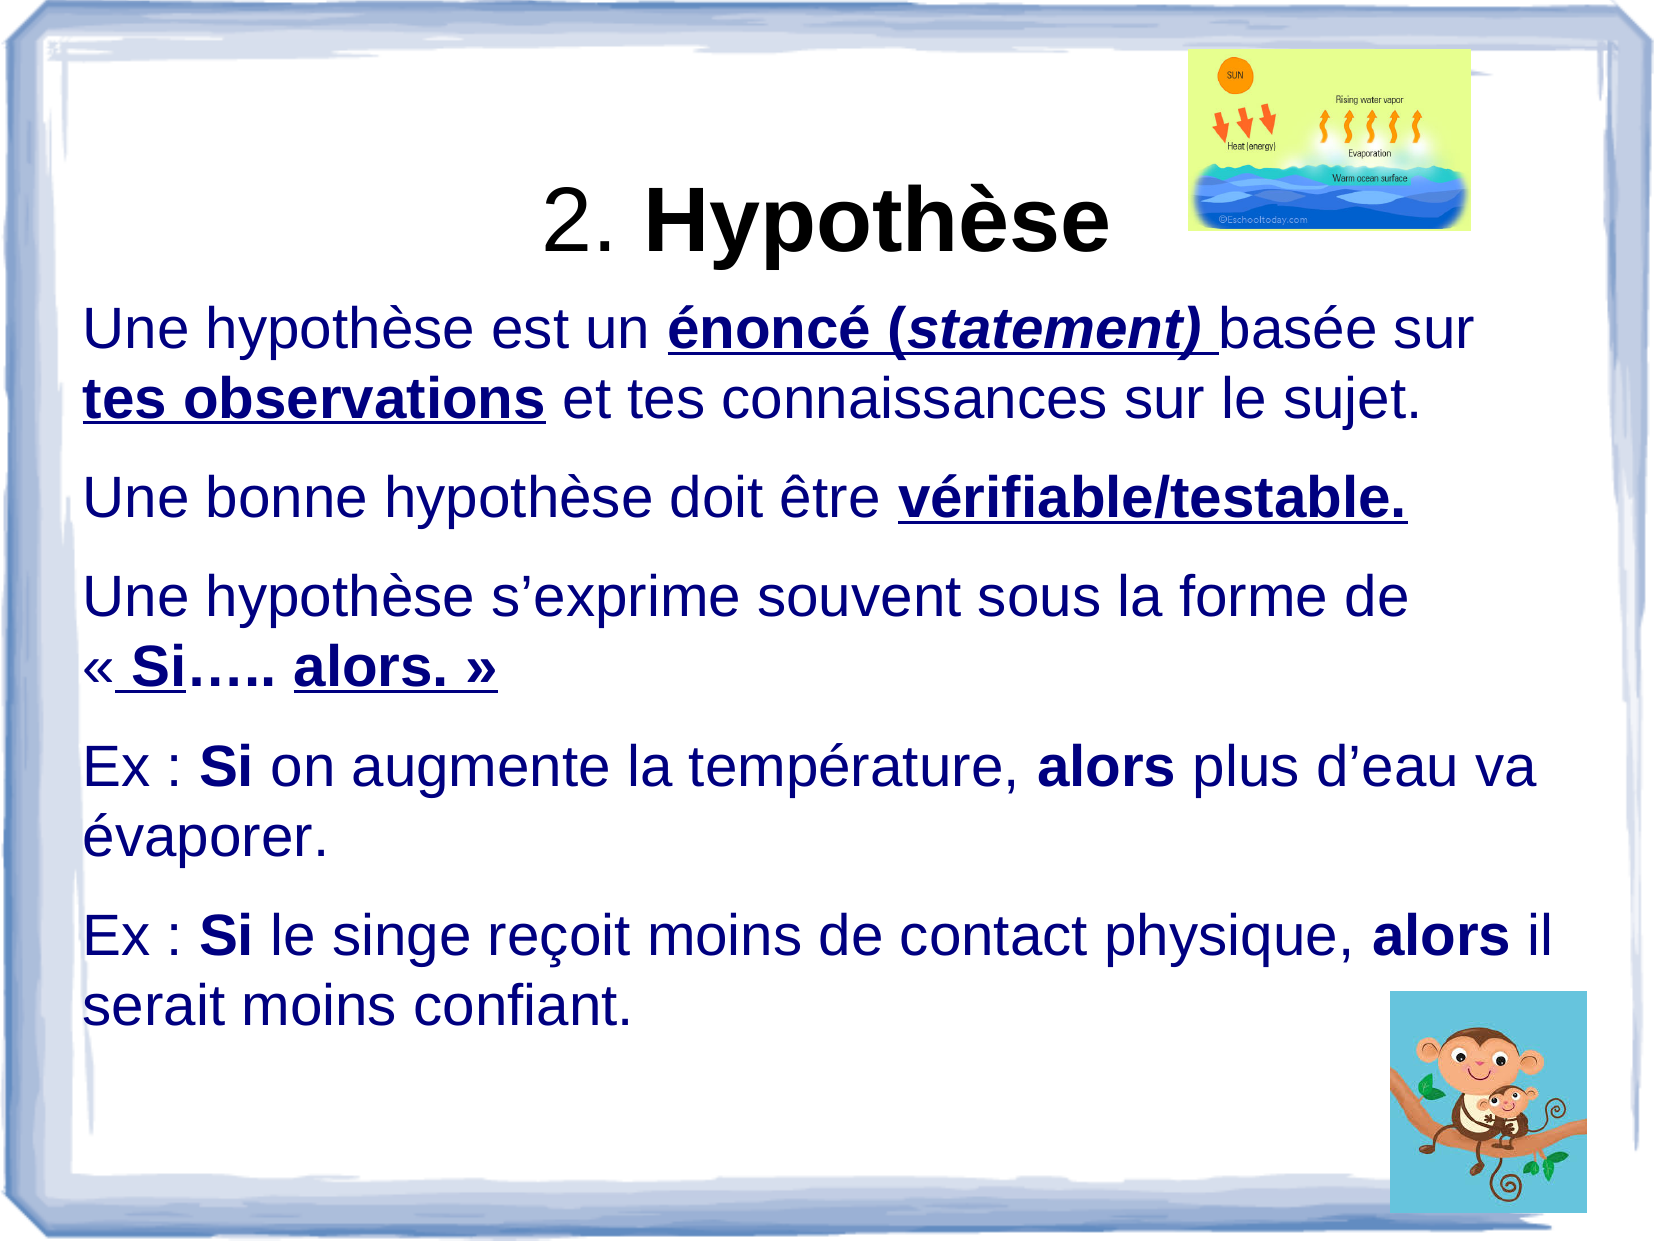

# 2. Hypothèse
Une hypothèse est un énoncé (statement) basée sur tes observations et tes connaissances sur le sujet.
Une bonne hypothèse doit être vérifiable/testable.
Une hypothèse s’exprime souvent sous la forme de « Si….. alors. »
Ex : Si on augmente la température, alors plus d’eau va évaporer.
Ex : Si le singe reçoit moins de contact physique, alors il serait moins confiant.